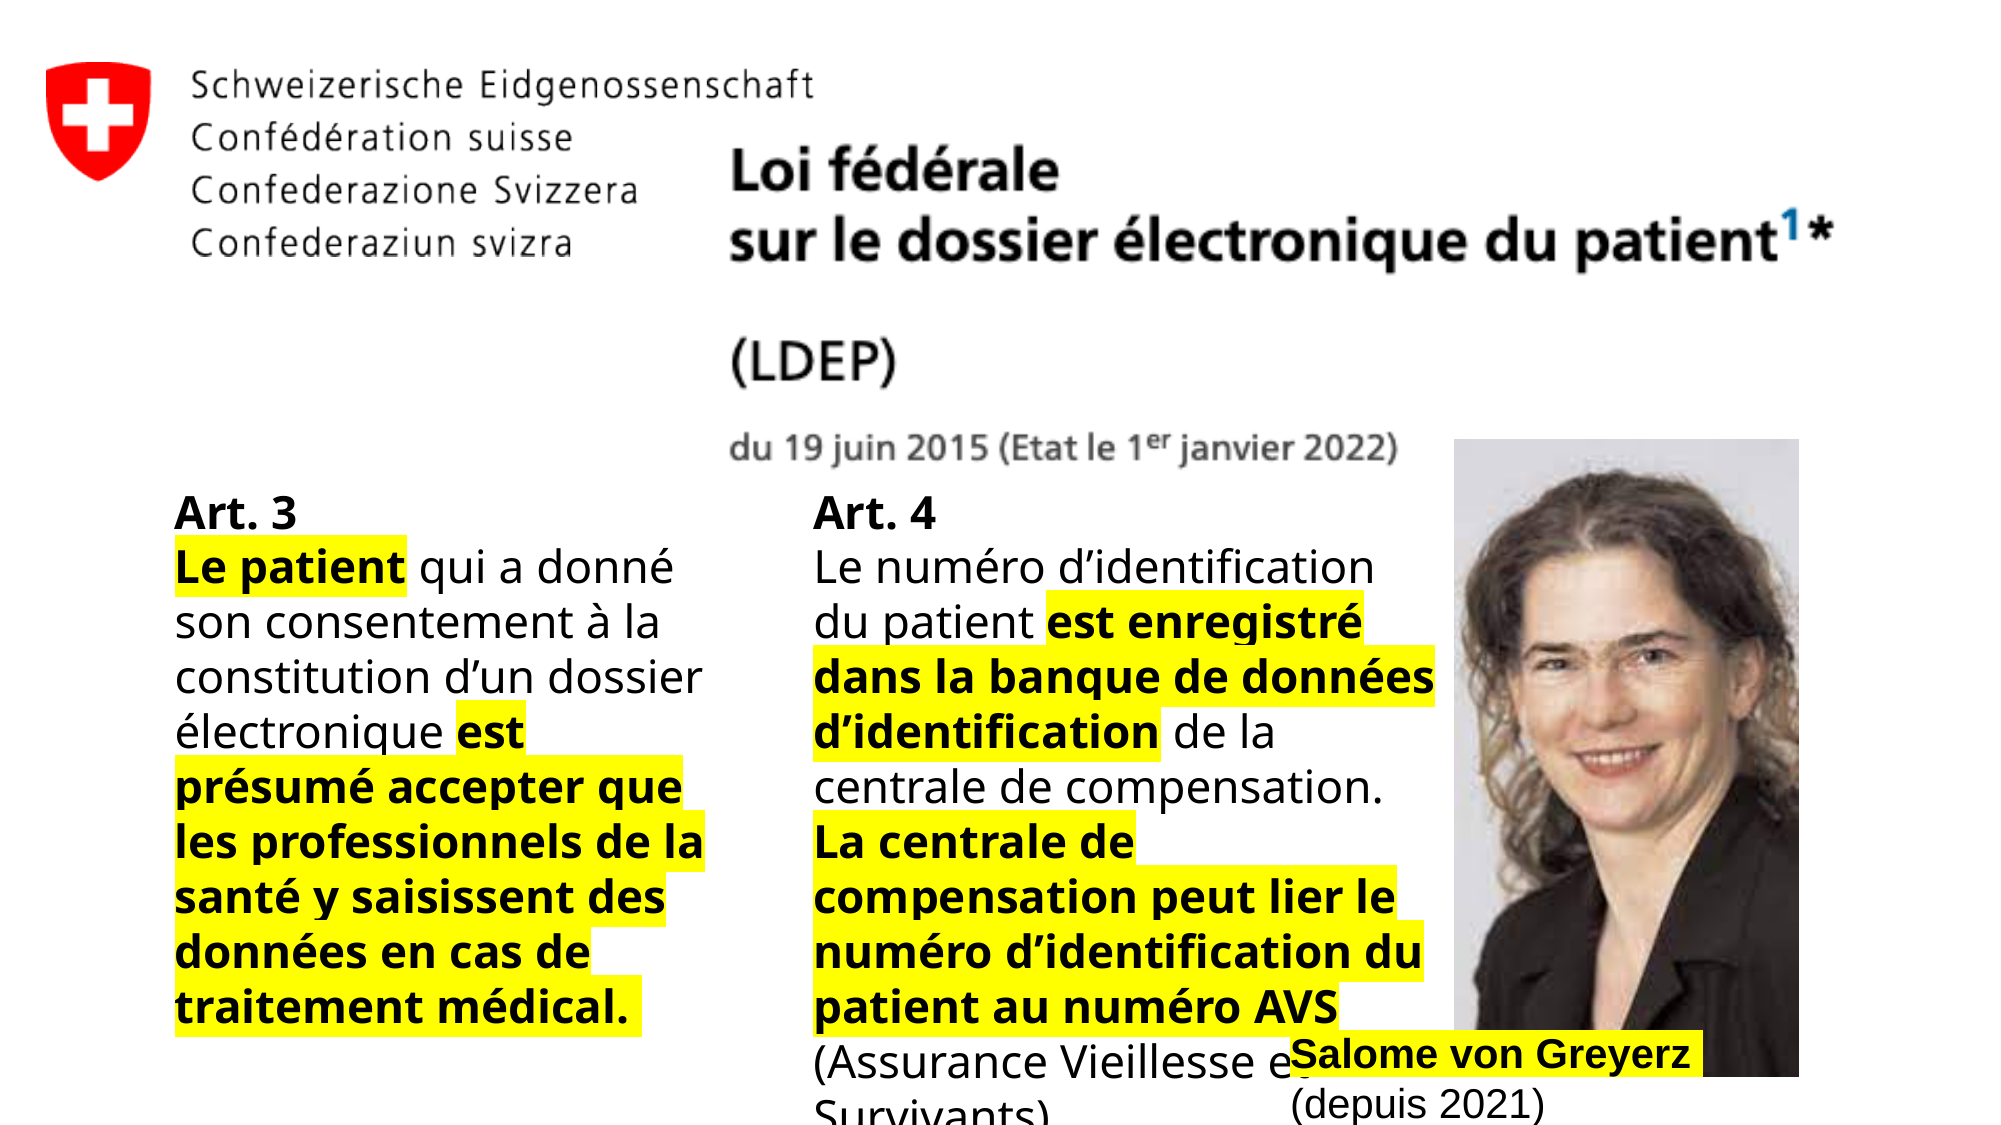

Art. 3
Le patient qui a donné son consentement à la constitution d’un dossier électronique est présumé accepter que les professionnels de la santé y saisissent des données en cas de traitement médical.
Art. 4
Le numéro d’identification du patient est enregistré dans la banque de données d’identification de la centrale de compensation.
La centrale de compensation peut lier le numéro d’identification du patient au numéro AVS (Assurance Vieillesse et Survivants)
Salome von Greyerz
(depuis 2021)